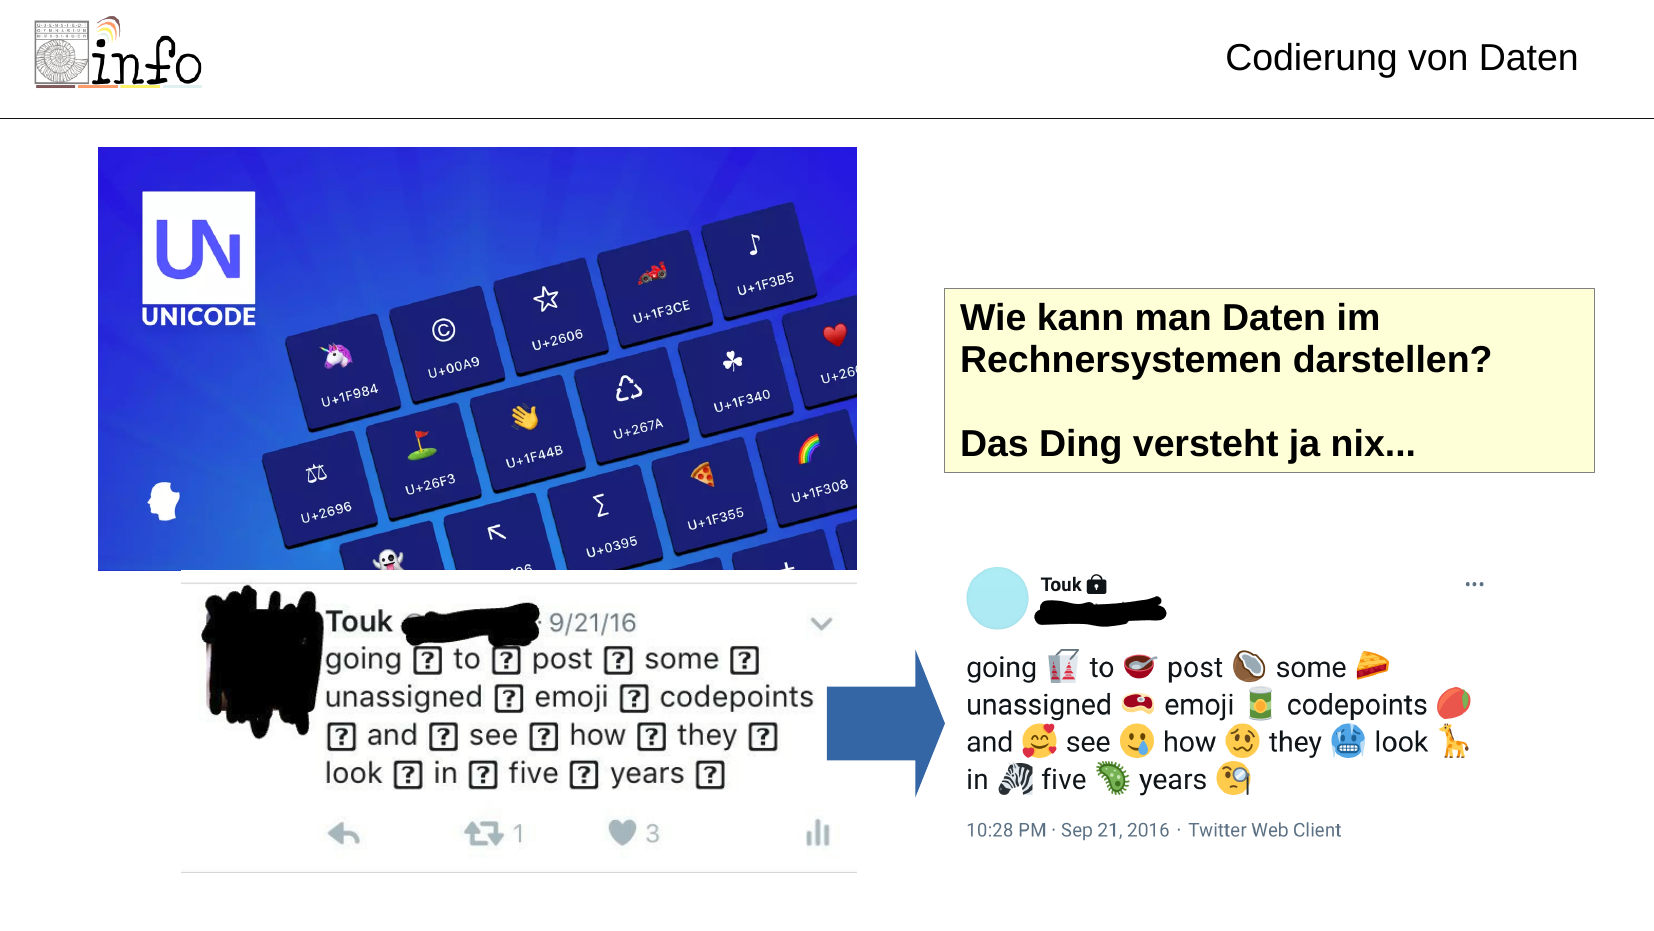

Codierung von Daten
Wie kann man Daten im Rechnersystemen darstellen?
Das Ding versteht ja nix...